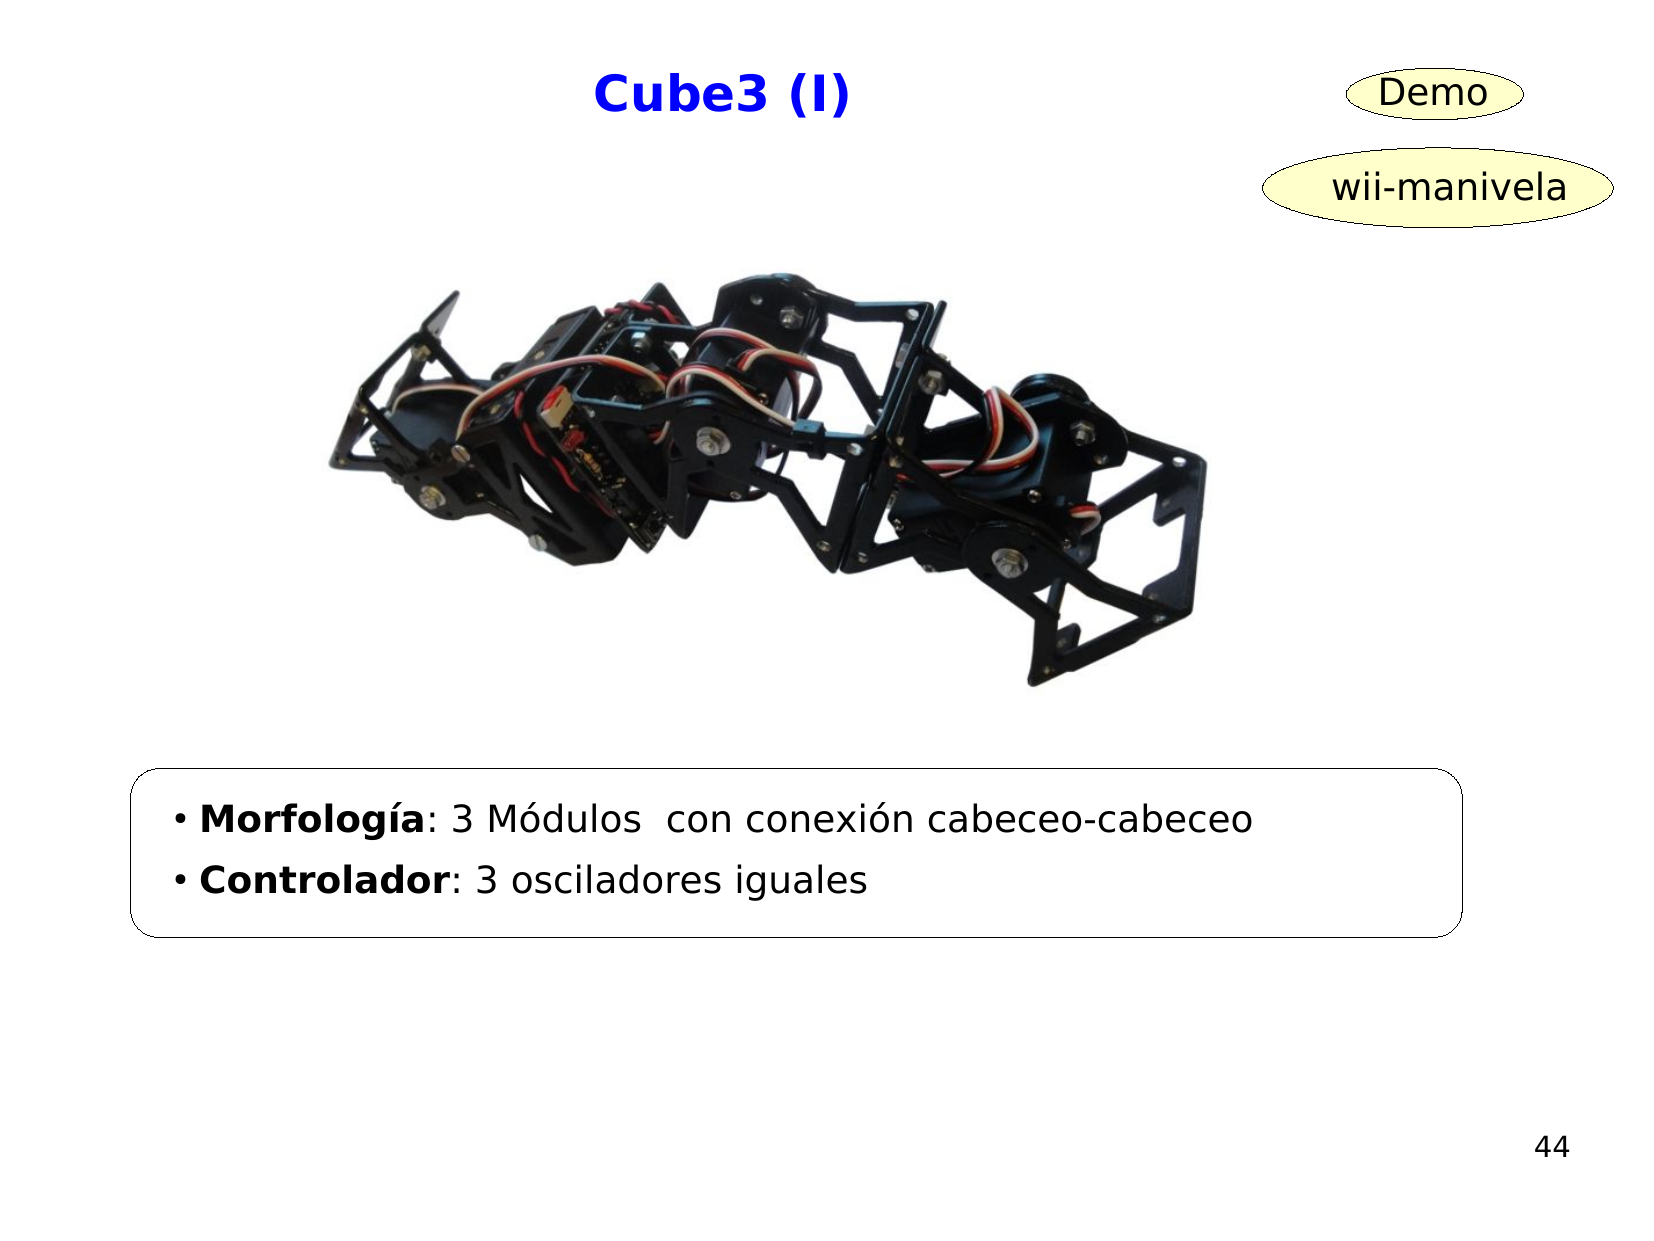

Cube3 (I)
Demo
wii-manivela
 Morfología: 3 Módulos con conexión cabeceo-cabeceo
 Controlador: 3 osciladores iguales
44